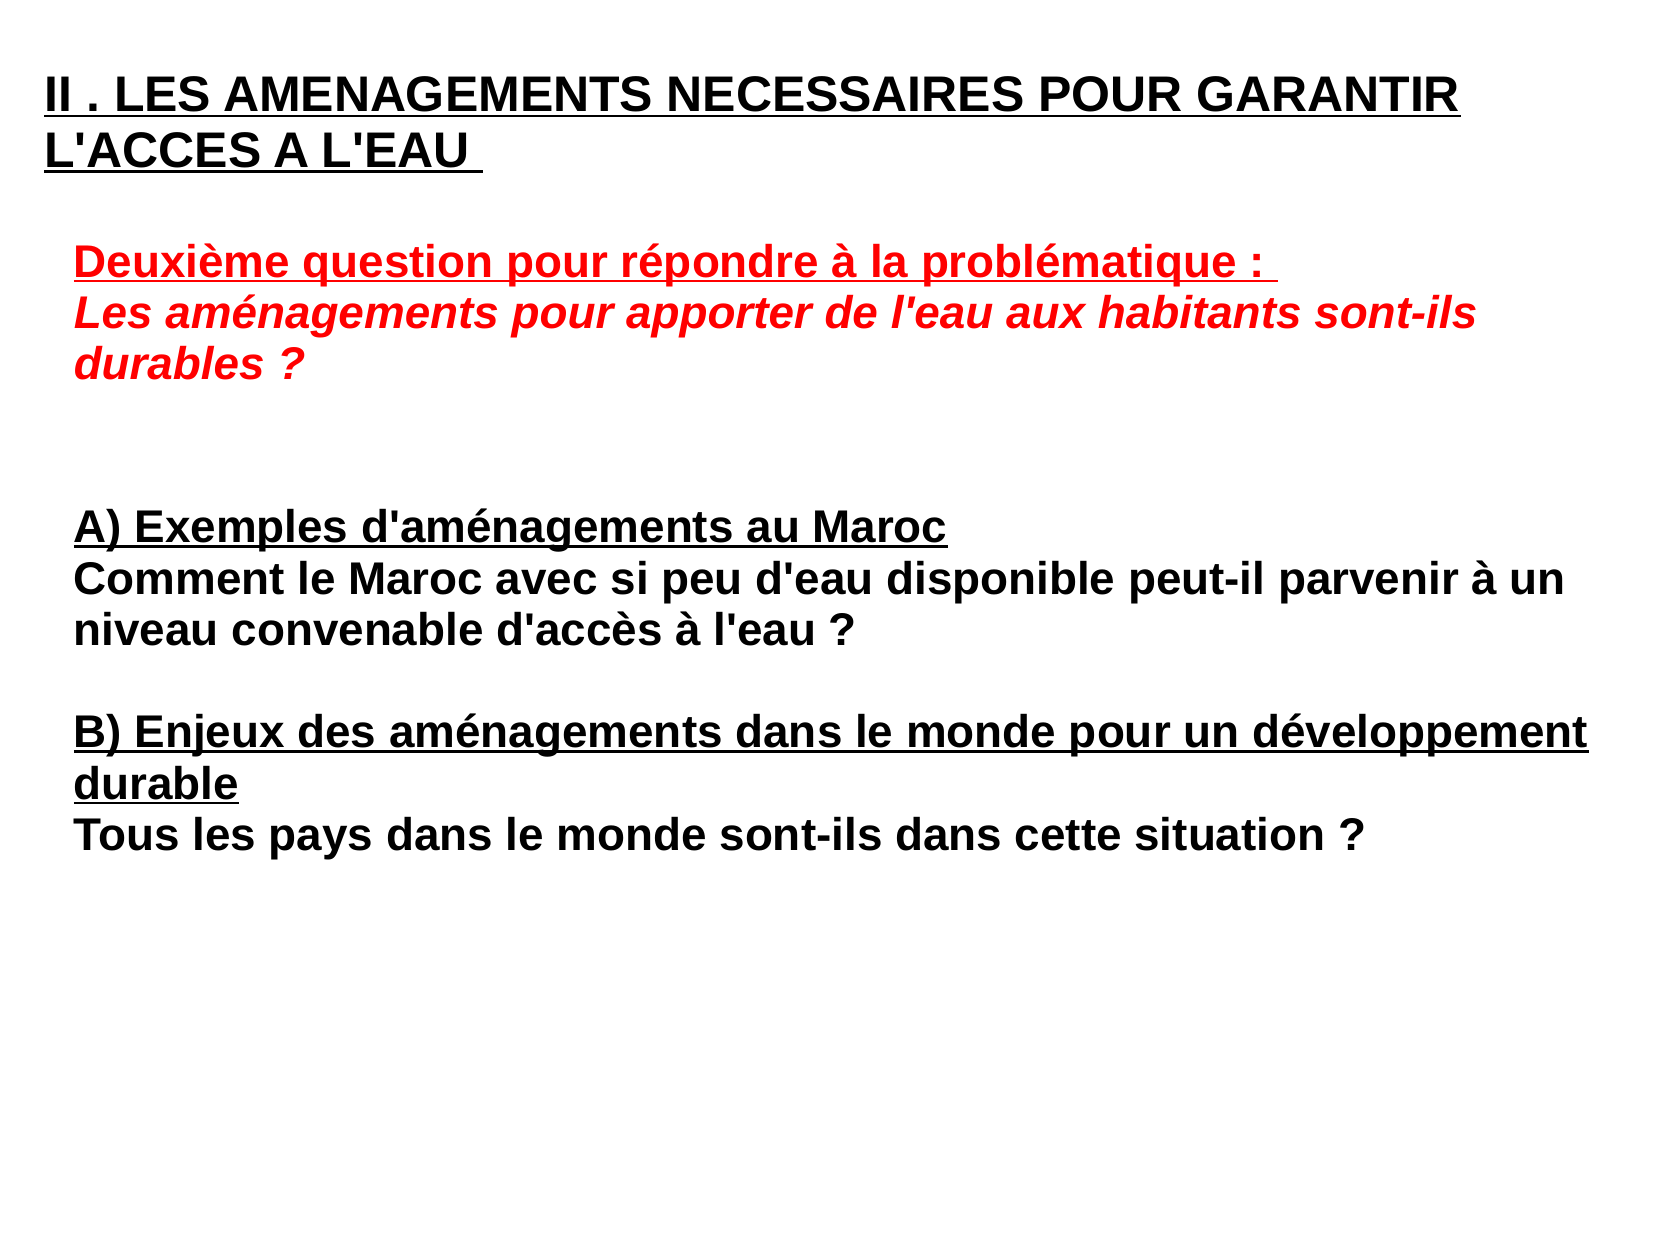

II . LES AMENAGEMENTS NECESSAIRES POUR GARANTIR
L'ACCES A L'EAU
Deuxième question pour répondre à la problématique :
Les aménagements pour apporter de l'eau aux habitants sont-ils durables ?
A) Exemples d'aménagements au Maroc
Comment le Maroc avec si peu d'eau disponible peut-il parvenir à un niveau convenable d'accès à l'eau ?
B) Enjeux des aménagements dans le monde pour un développement durable
Tous les pays dans le monde sont-ils dans cette situation ?